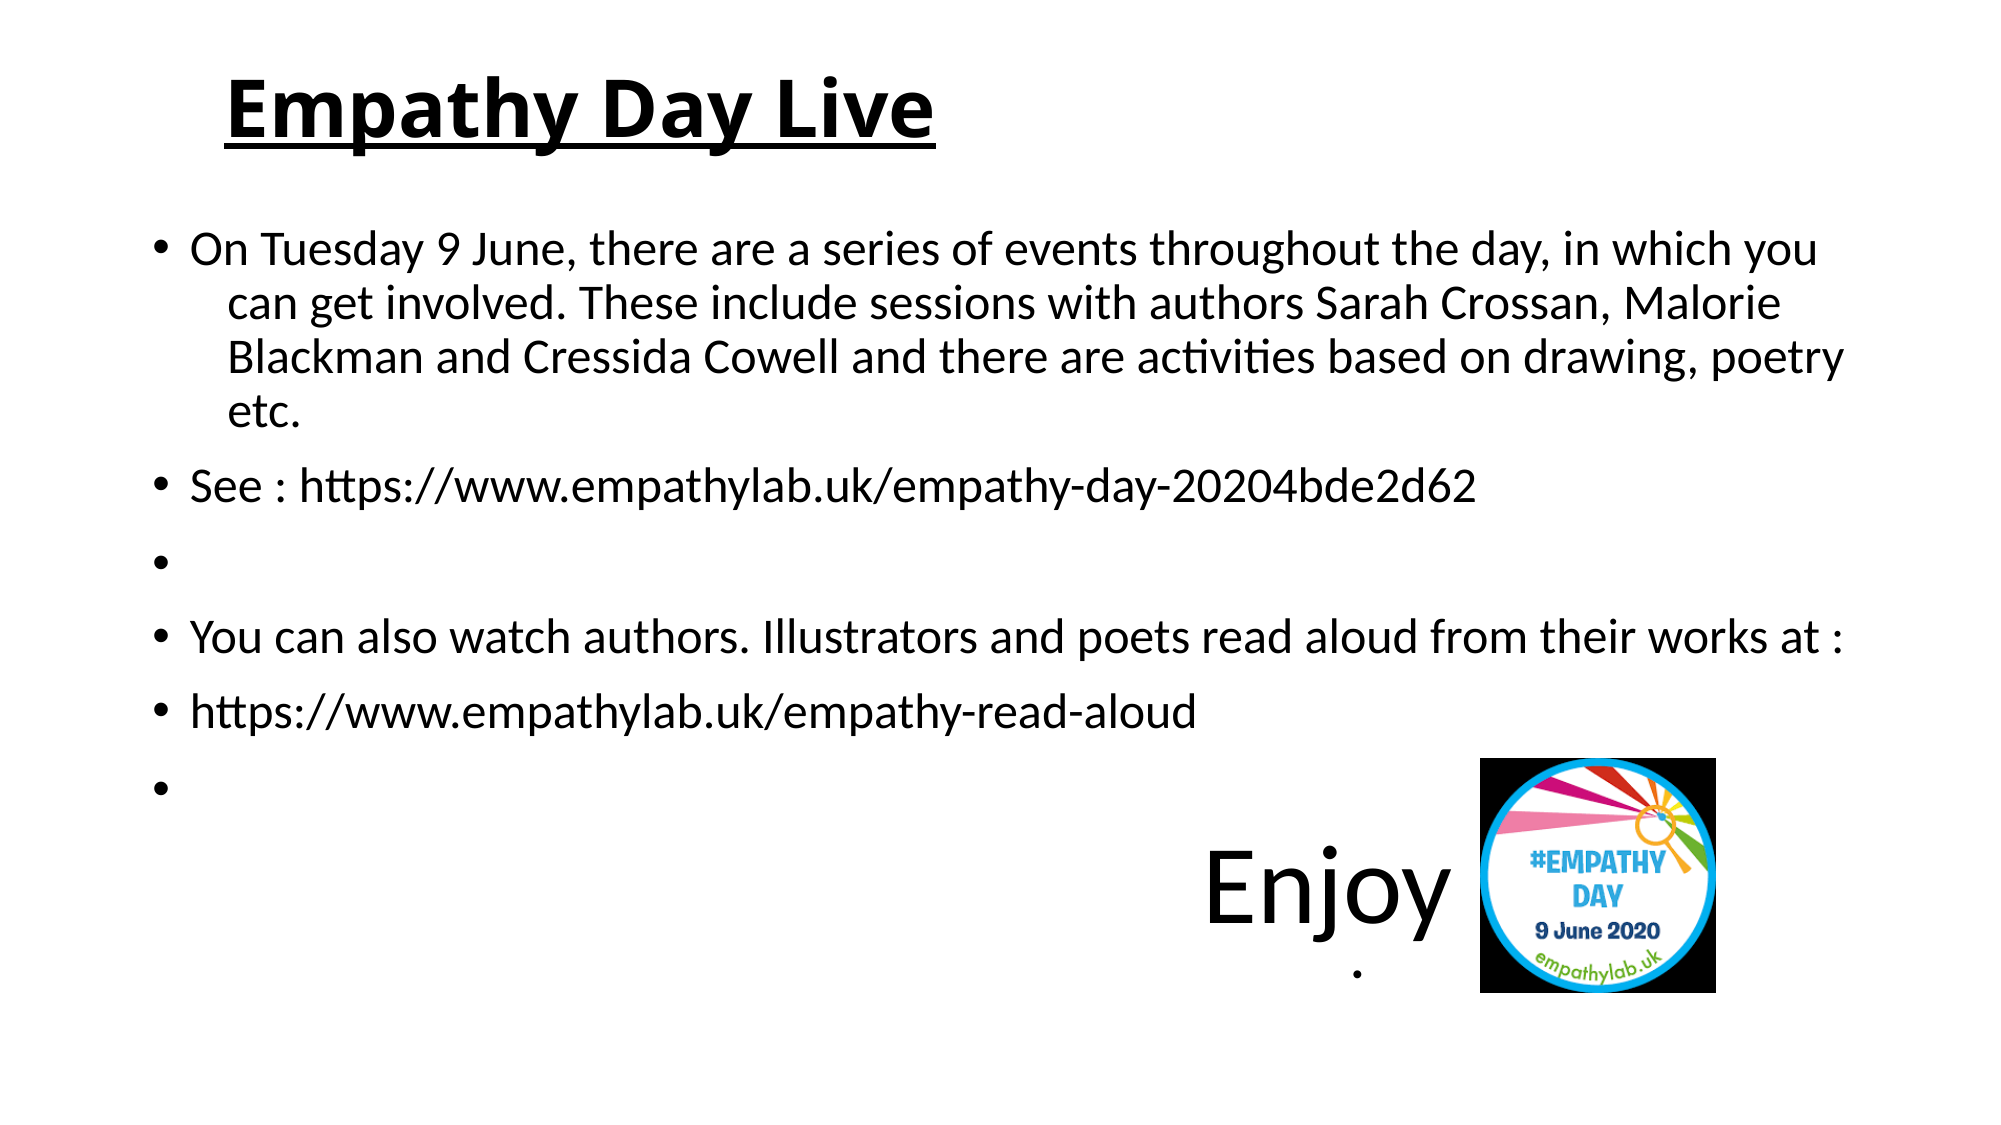

# Empathy Day Live
On Tuesday 9 June, there are a series of events throughout the day, in which you can get involved. These include sessions with authors Sarah Crossan, Malorie Blackman and Cressida Cowell and there are activities based on drawing, poetry etc.
See : https://www.empathylab.uk/empathy-day-20204bde2d62
You can also watch authors. Illustrators and poets read aloud from their works at :
https://www.empathylab.uk/empathy-read-aloud
Enjoy !